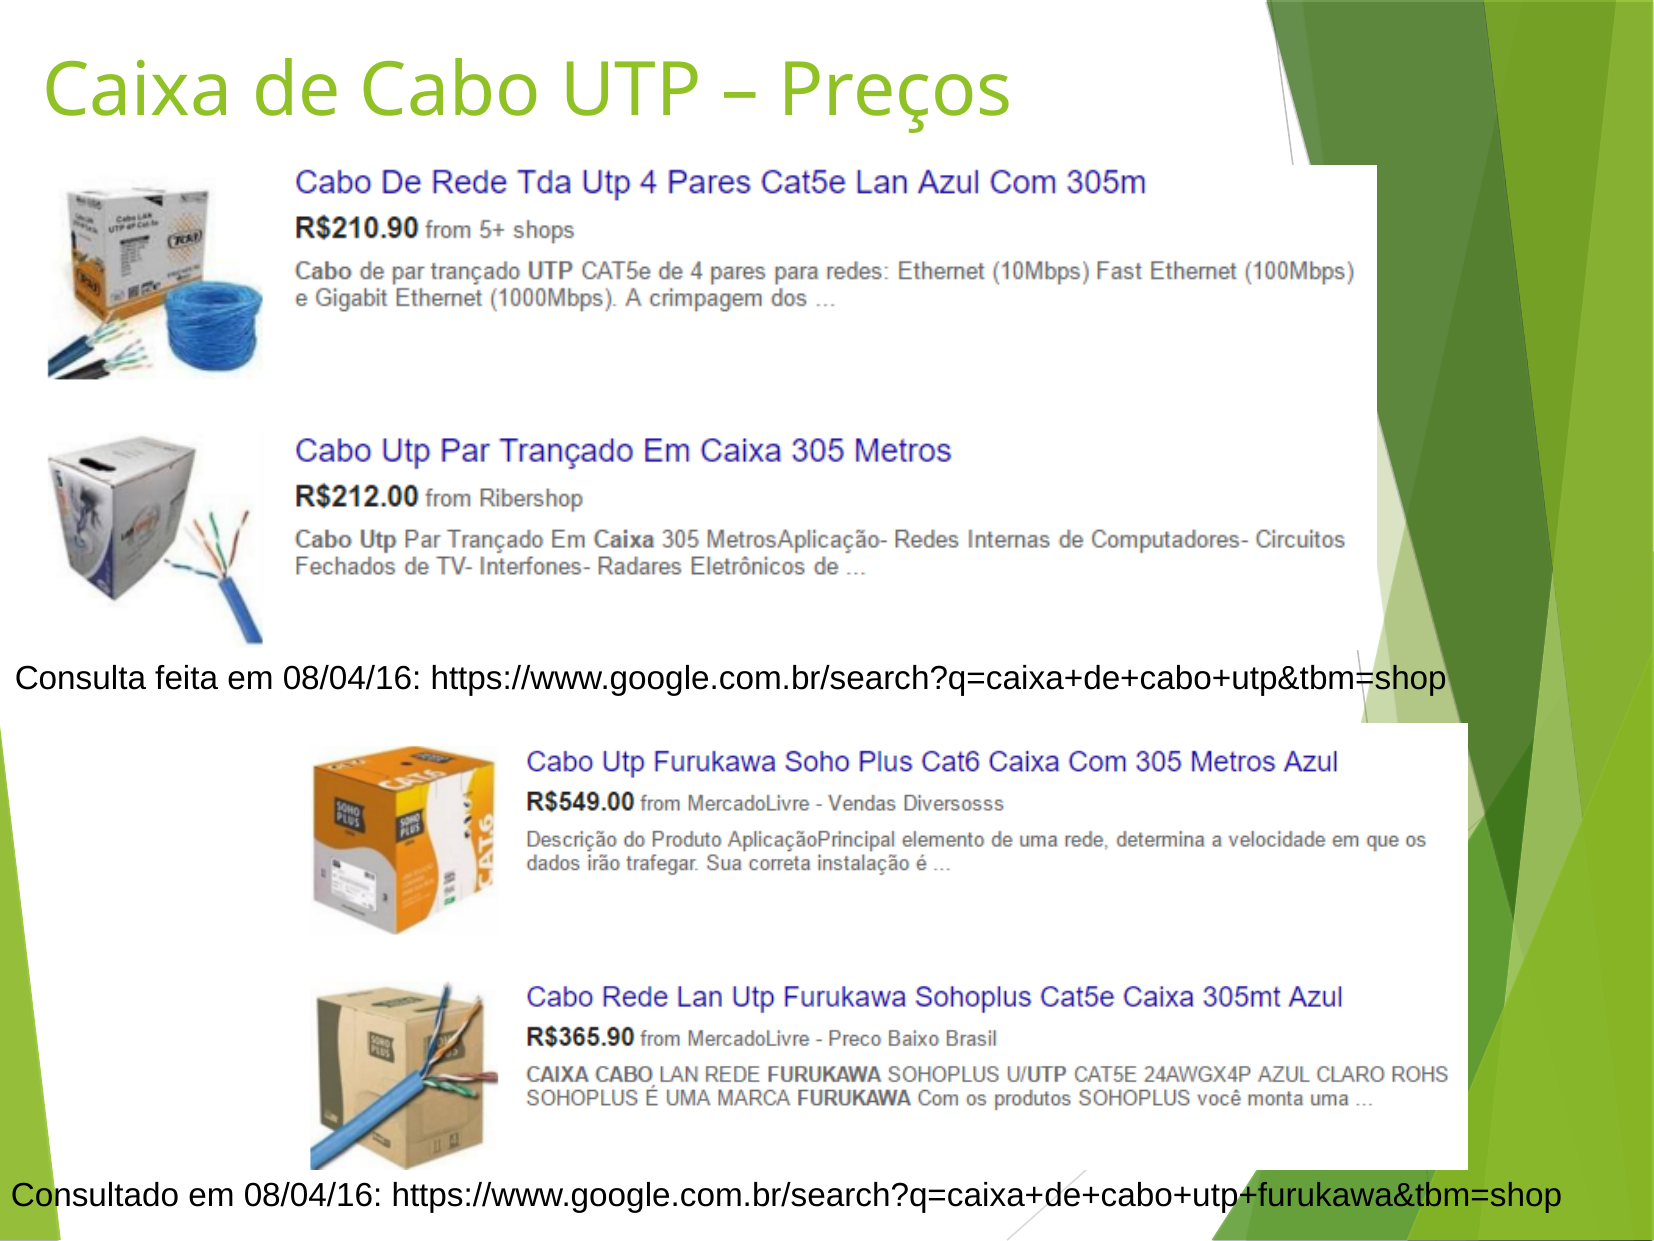

# Caixa de Cabo UTP – Preços
Consulta feita em 08/04/16: https://www.google.com.br/search?q=caixa+de+cabo+utp&tbm=shop
Consultado em 08/04/16: https://www.google.com.br/search?q=caixa+de+cabo+utp+furukawa&tbm=shop